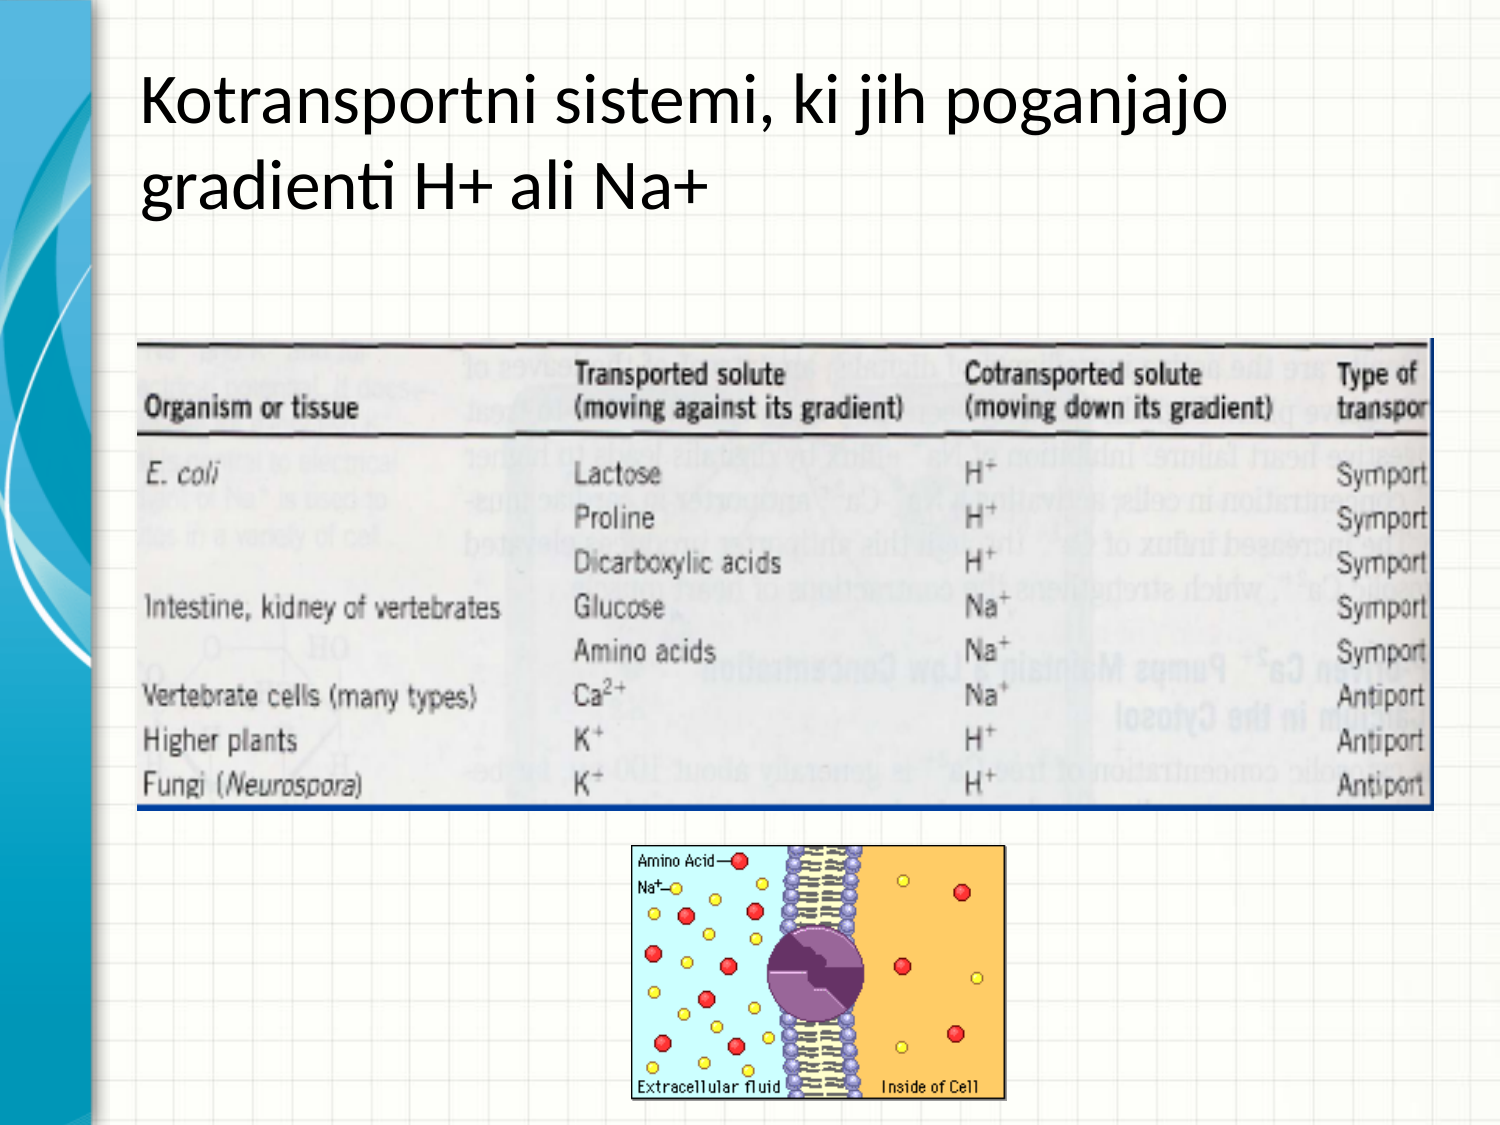

# Kotransportni sistemi, ki jih poganjajo gradienti H+ ali Na+